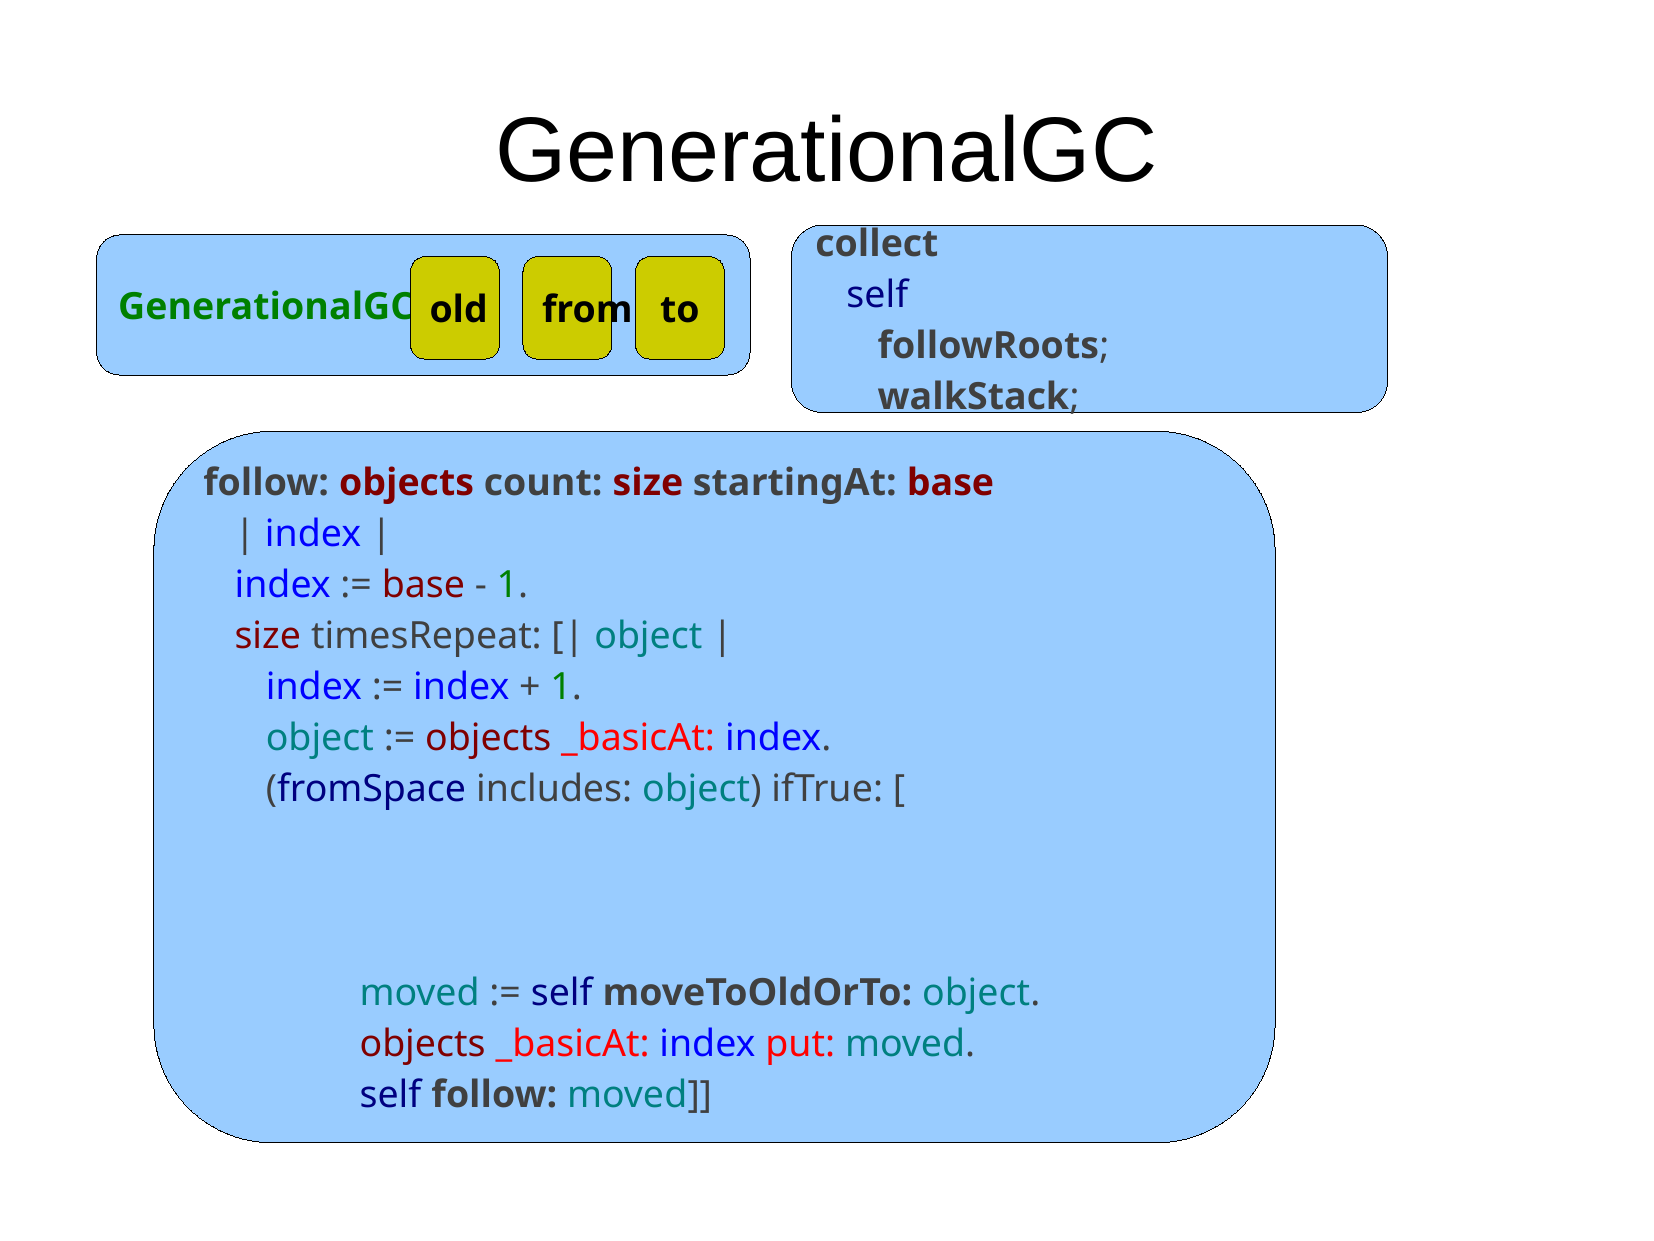

GenerationalGC
collect
	self
		followRoots;
		walkStack;
GenerationalGC
old
from
to
follow: objects count: size startingAt: base
	| index |
	index := base - 1.
	size timesRepeat: [| object |
		index := index + 1.
		object := objects _basicAt: index.
		(fromSpace includes: object) ifTrue: [
			object _isProxy
				ifTrue: [objects _basicAt: index put: object _proxee]
				ifFalse: [| moved |
					moved := self moveToOldOrTo: object.
					objects _basicAt: index put: moved.
					self follow: moved]]